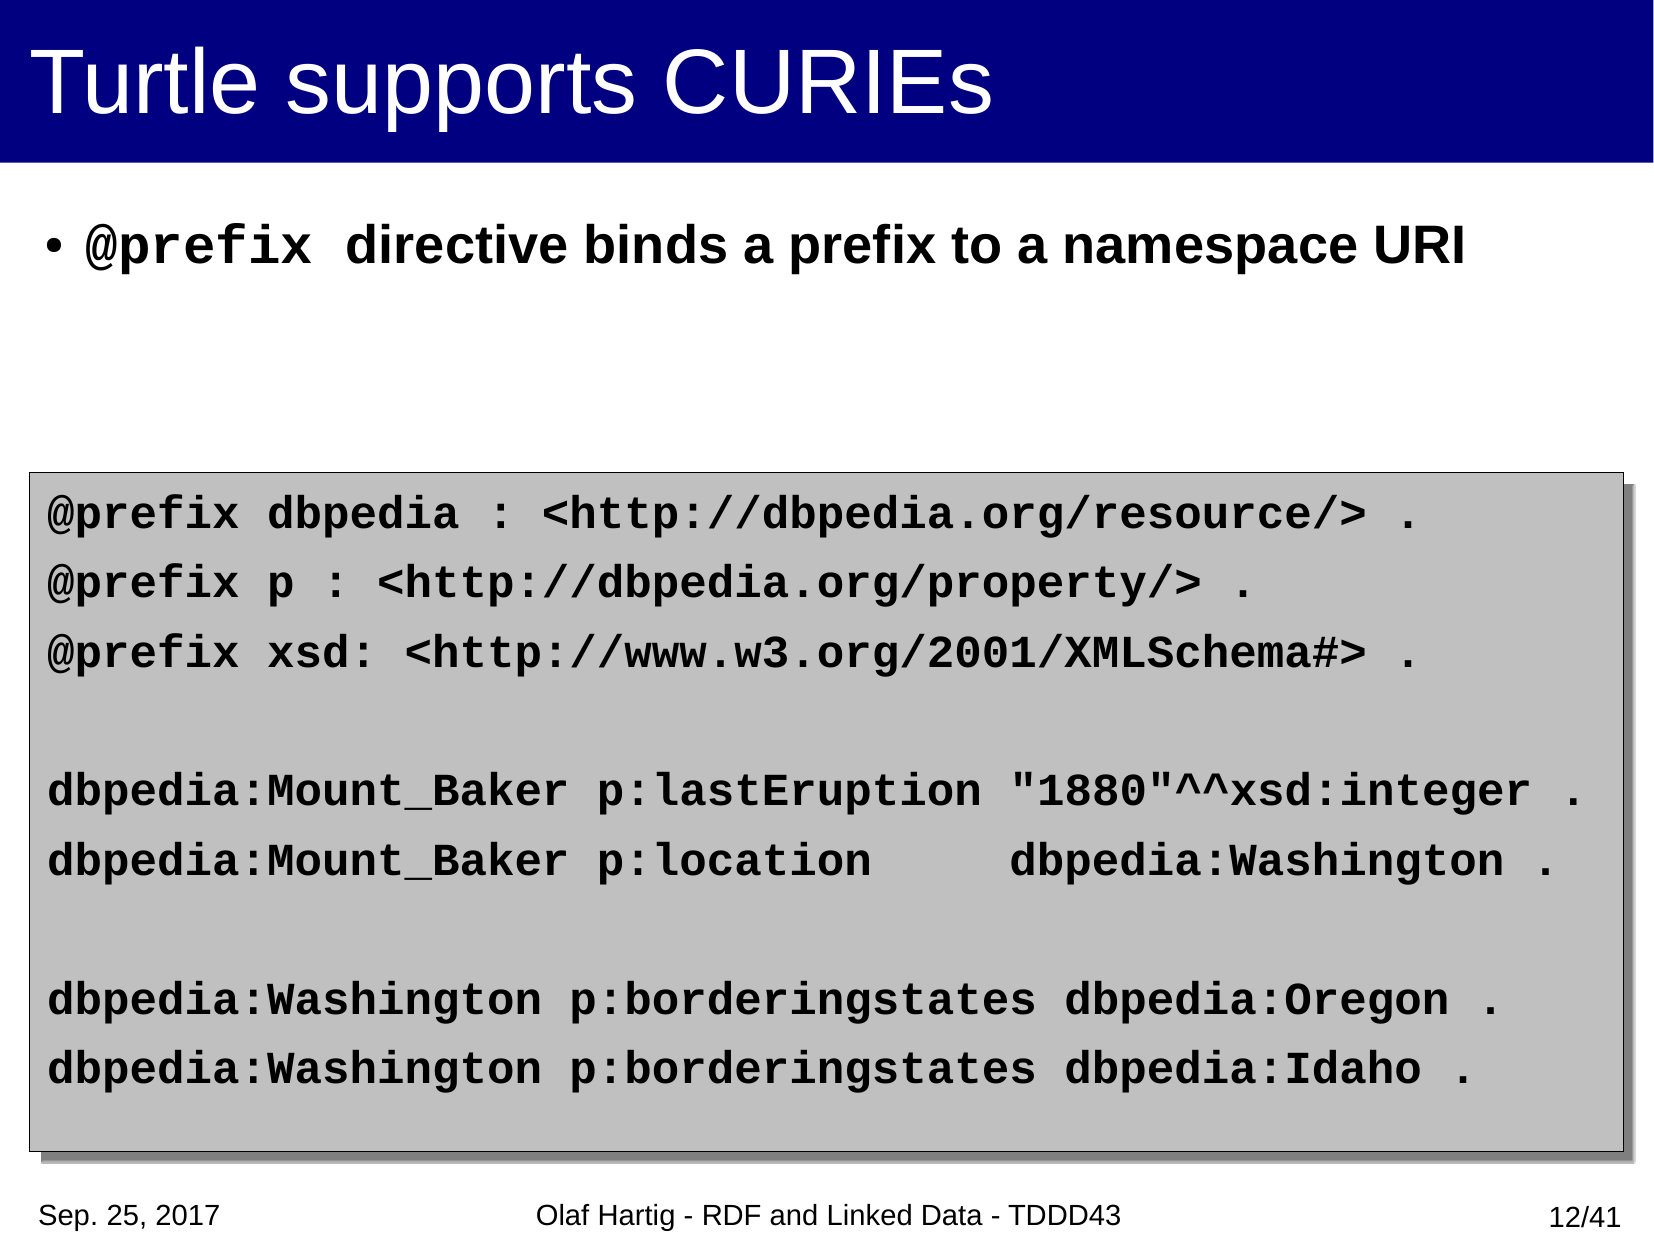

# Turtle supports CURIEs
@prefix directive binds a prefix to a namespace URI
@prefix dbpedia : <http://dbpedia.org/resource/> .
@prefix p : <http://dbpedia.org/property/> .
@prefix xsd: <http://www.w3.org/2001/XMLSchema#> .
dbpedia:Mount_Baker p:lastEruption "1880"^^xsd:integer .
dbpedia:Mount_Baker p:location dbpedia:Washington .
dbpedia:Washington p:borderingstates dbpedia:Oregon .
dbpedia:Washington p:borderingstates dbpedia:Idaho .
Sep. 25, 2017
Olaf Hartig - RDF and Linked Data - TDDD43
12